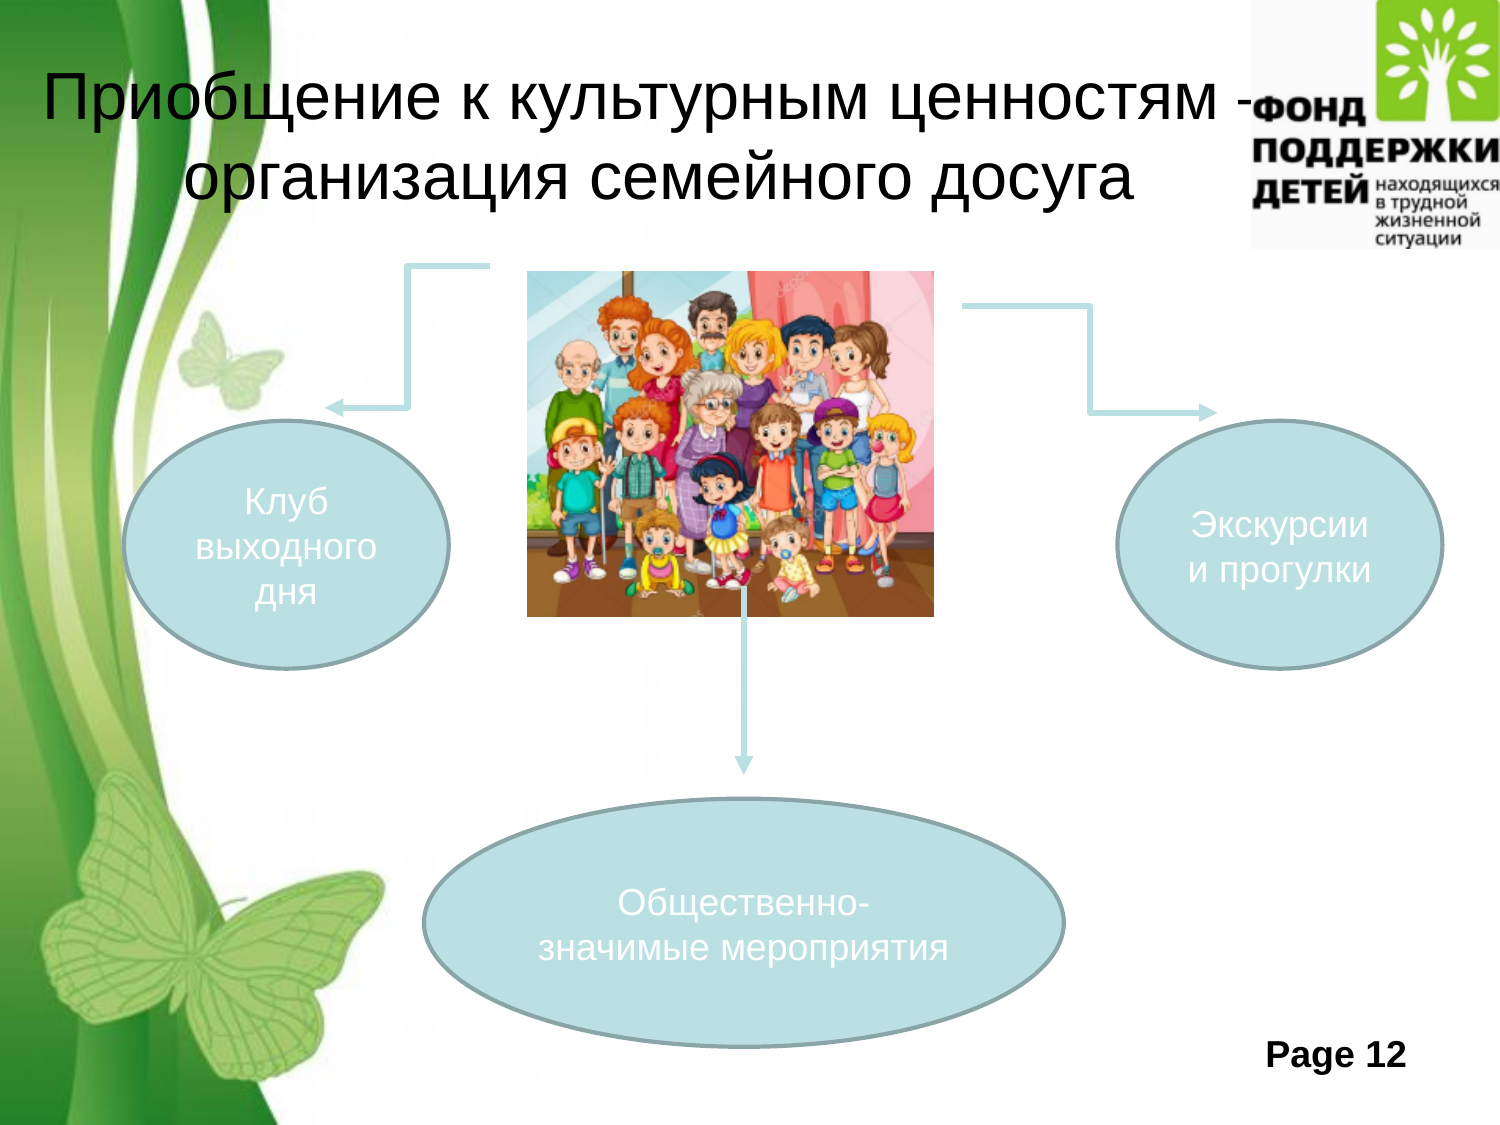

# Приобщение к культурным ценностям – организация семейного досуга
Клуб выходного дня
Экскурсии и прогулки
Общественно-значимые мероприятия